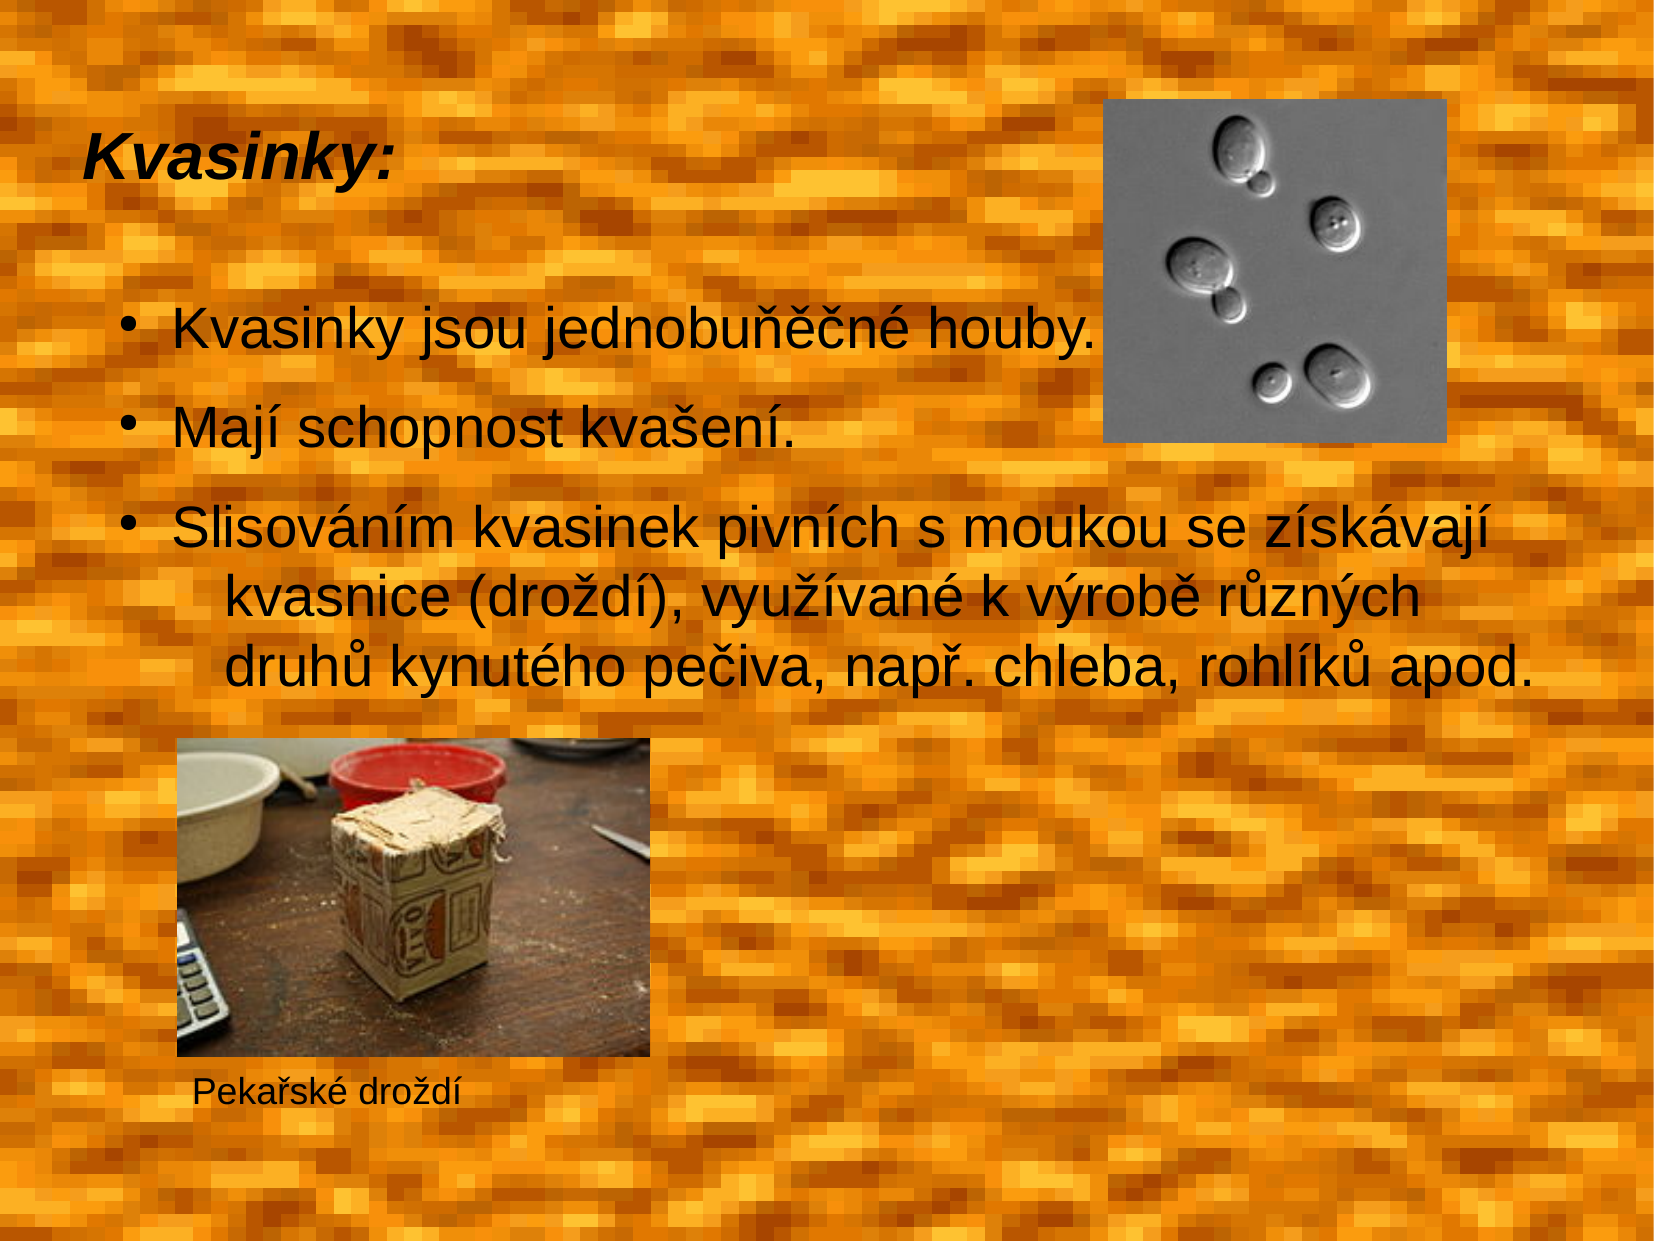

# Kvasinky:
Kvasinky jsou jednobuňěčné houby.
Mají schopnost kvašení.
Slisováním kvasinek pivních s moukou se získávají kvasnice (droždí), využívané k výrobě různých druhů kynutého pečiva, např. chleba, rohlíků apod.
Pekařské droždí